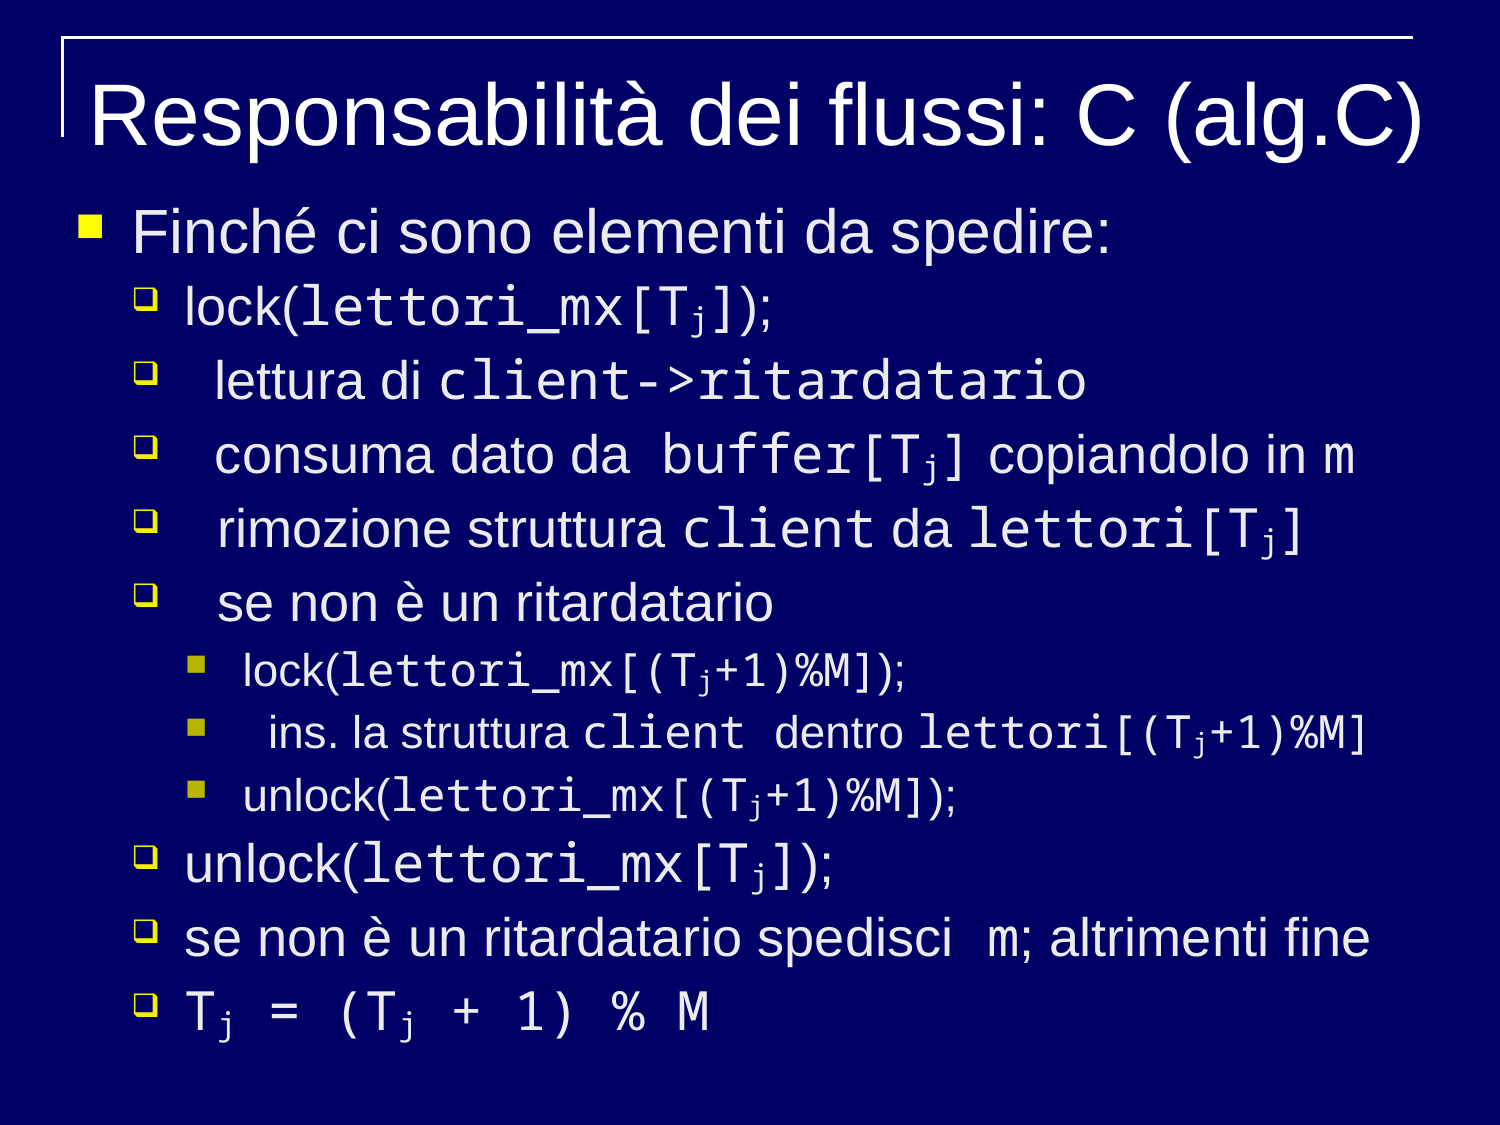

# Responsabilità dei flussi: C (alg.C)
Finché ci sono elementi da spedire:
lock(lettori_mx[Tj]);
 lettura di client->ritardatario
 consuma dato da buffer[Tj] copiandolo in m
 rimozione struttura client da lettori[Tj]
 se non è un ritardatario
lock(lettori_mx[(Tj+1)%M]);
 ins. la struttura client dentro lettori[(Tj+1)%M]
unlock(lettori_mx[(Tj+1)%M]);
unlock(lettori_mx[Tj]);
se non è un ritardatario spedisci m; altrimenti fine
Tj = (Tj + 1) % M